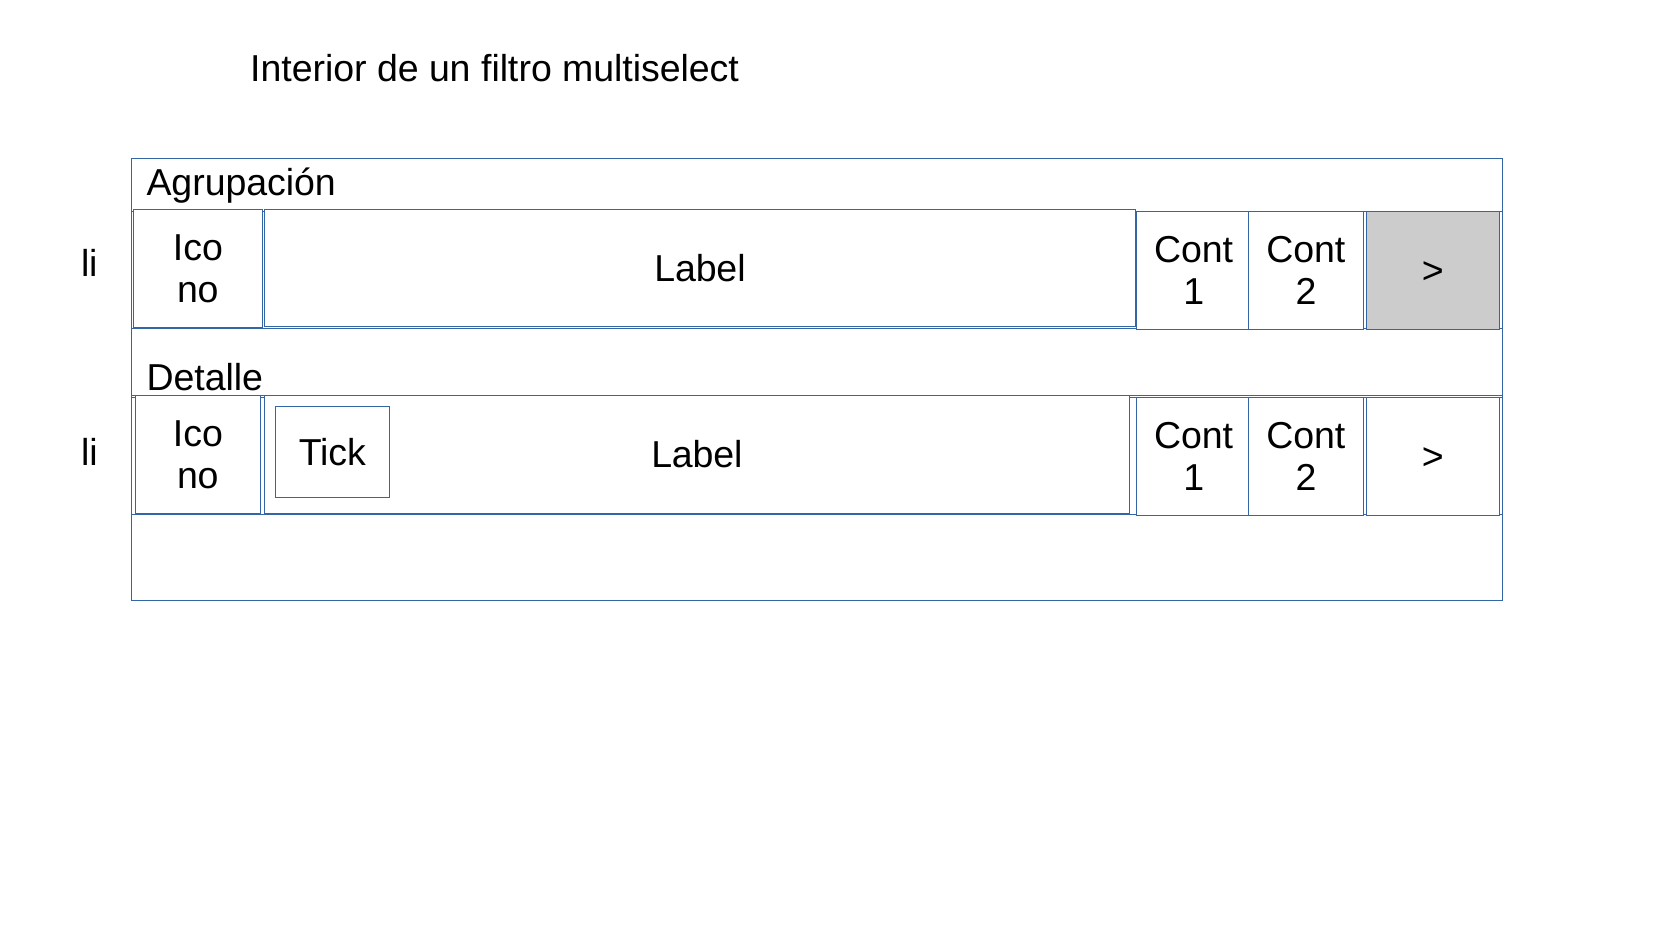

Interior de un filtro multiselect
Agrupación
Label
Ico
no
Cont
1
Cont
2
>
li
Detalle
Label
Ico
no
Cont
1
Cont
2
>
Tick
li